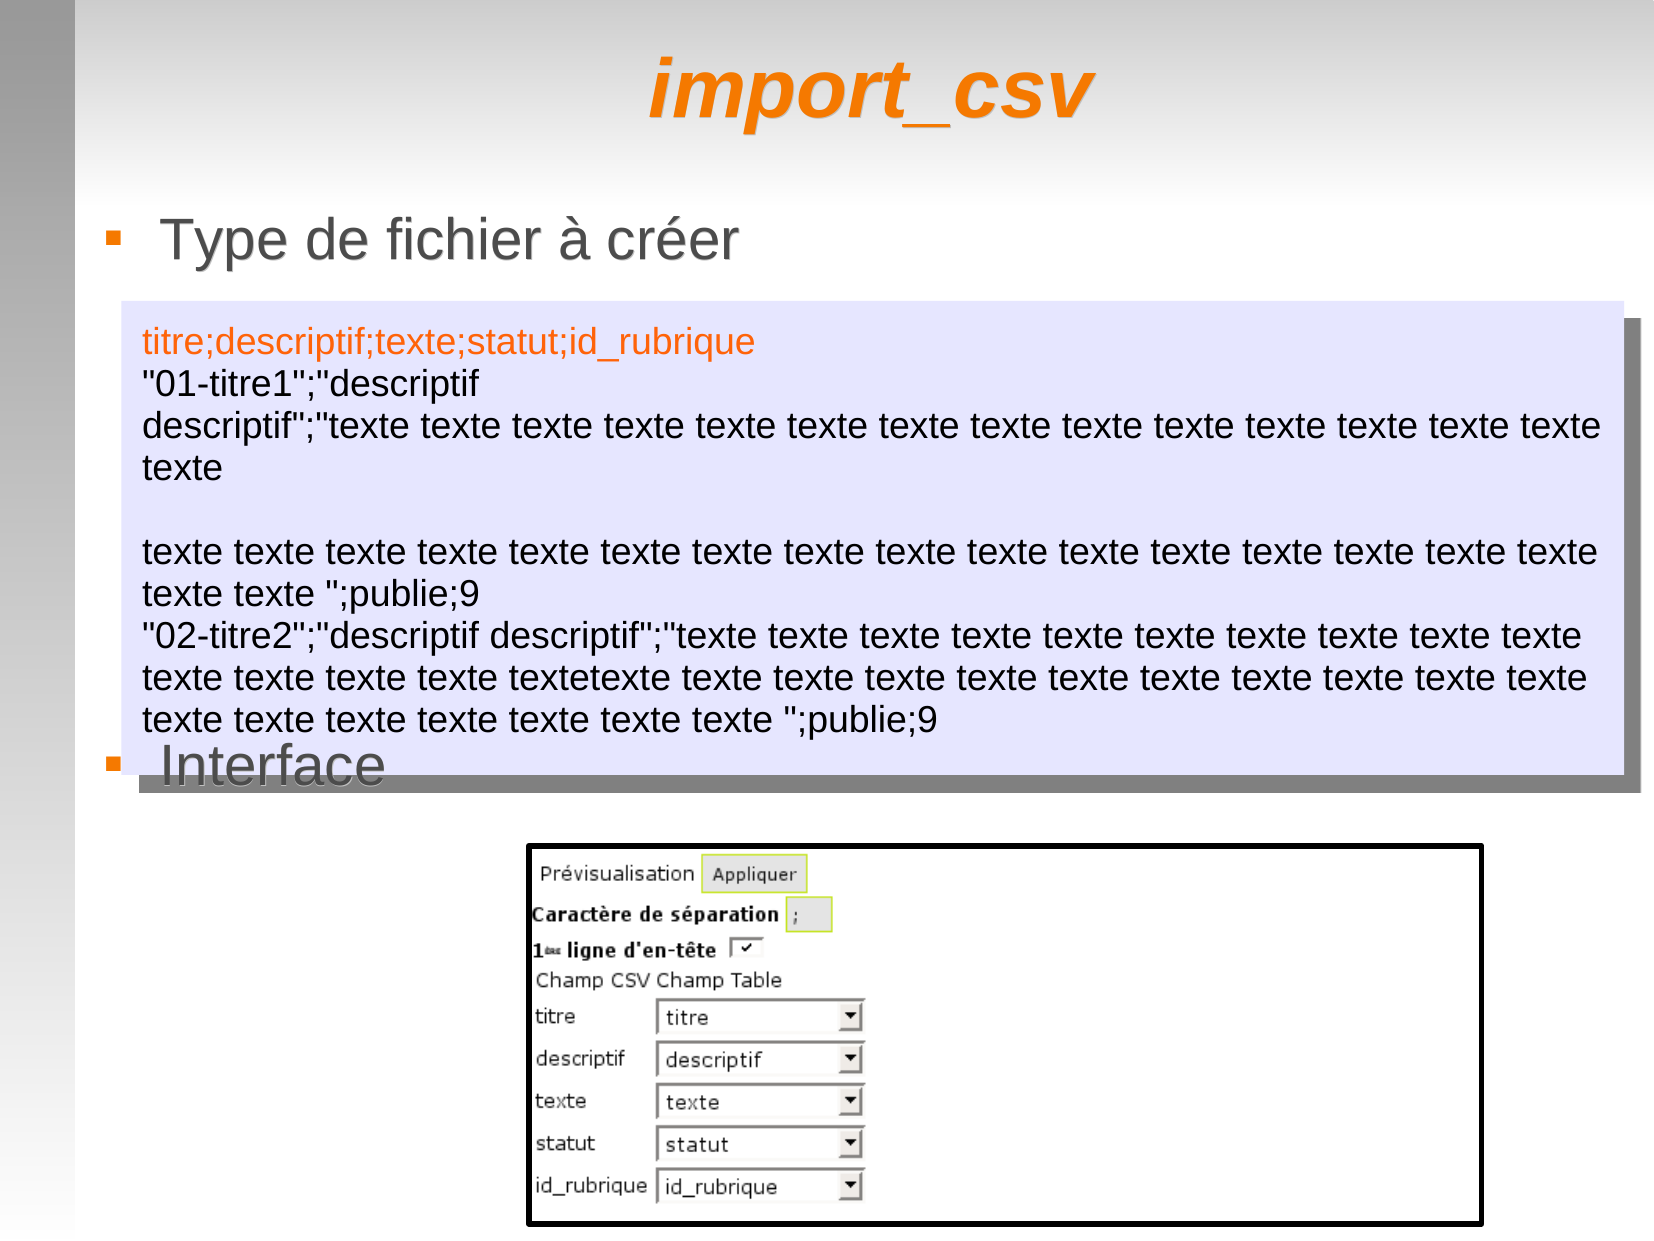

# import_csv
Type de fichier à créer
Interface
titre;descriptif;texte;statut;id_rubrique
"01-titre1";"descriptif
descriptif";"texte texte texte texte texte texte texte texte texte texte texte texte texte texte texte
texte texte texte texte texte texte texte texte texte texte texte texte texte texte texte texte texte texte ";publie;9
"02-titre2";"descriptif descriptif";"texte texte texte texte texte texte texte texte texte texte texte texte texte texte textetexte texte texte texte texte texte texte texte texte texte texte texte texte texte texte texte texte texte ";publie;9